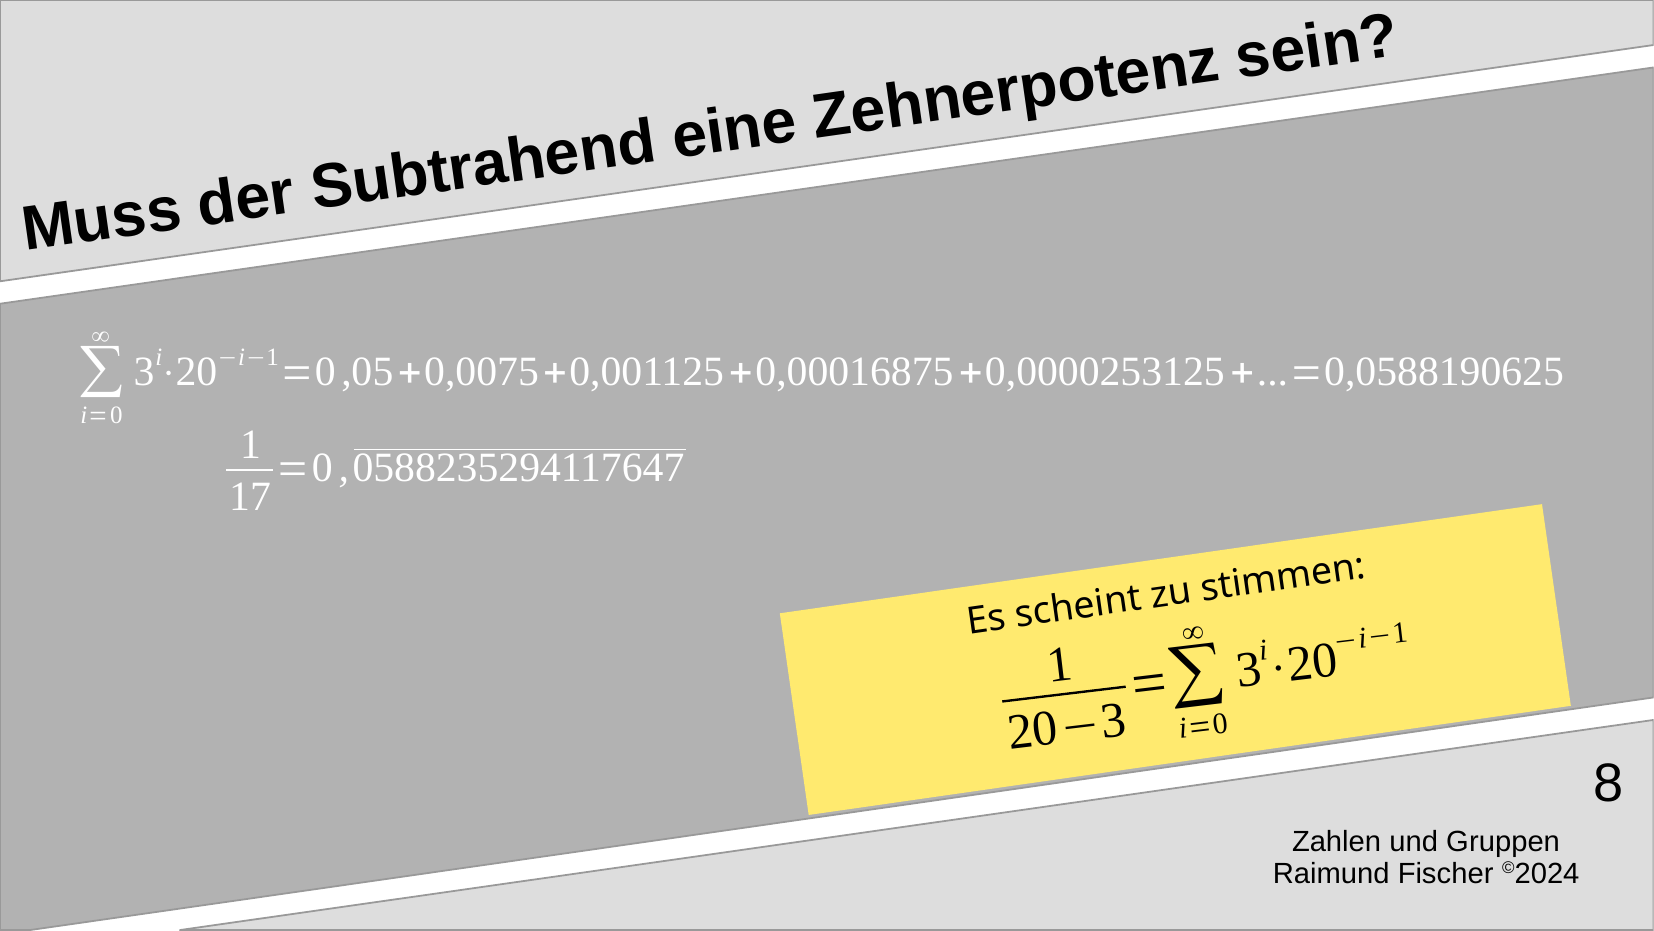

# Muss der Subtrahend eine Zehnerpotenz sein?
Es scheint zu stimmen:
8